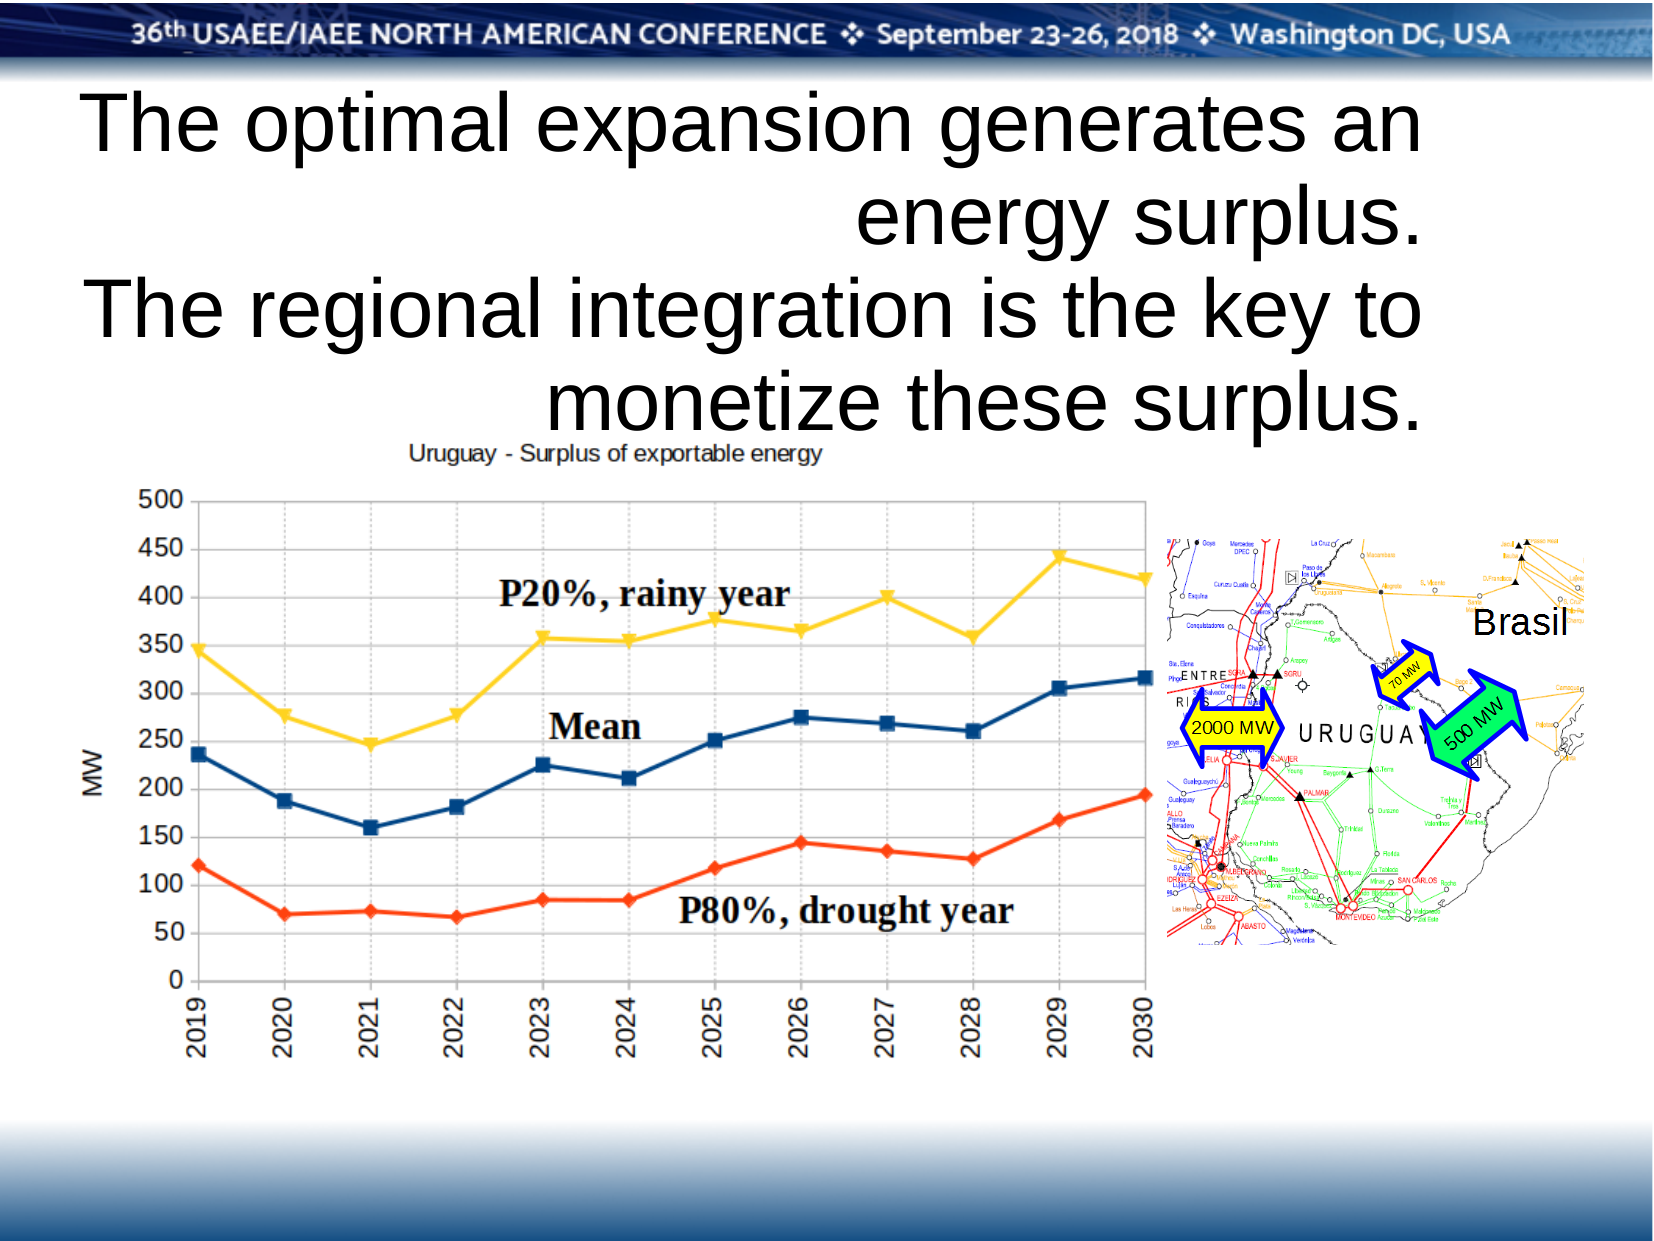

# The optimal expansion generates an energy surplus. The regional integration is the key to monetize these surplus.